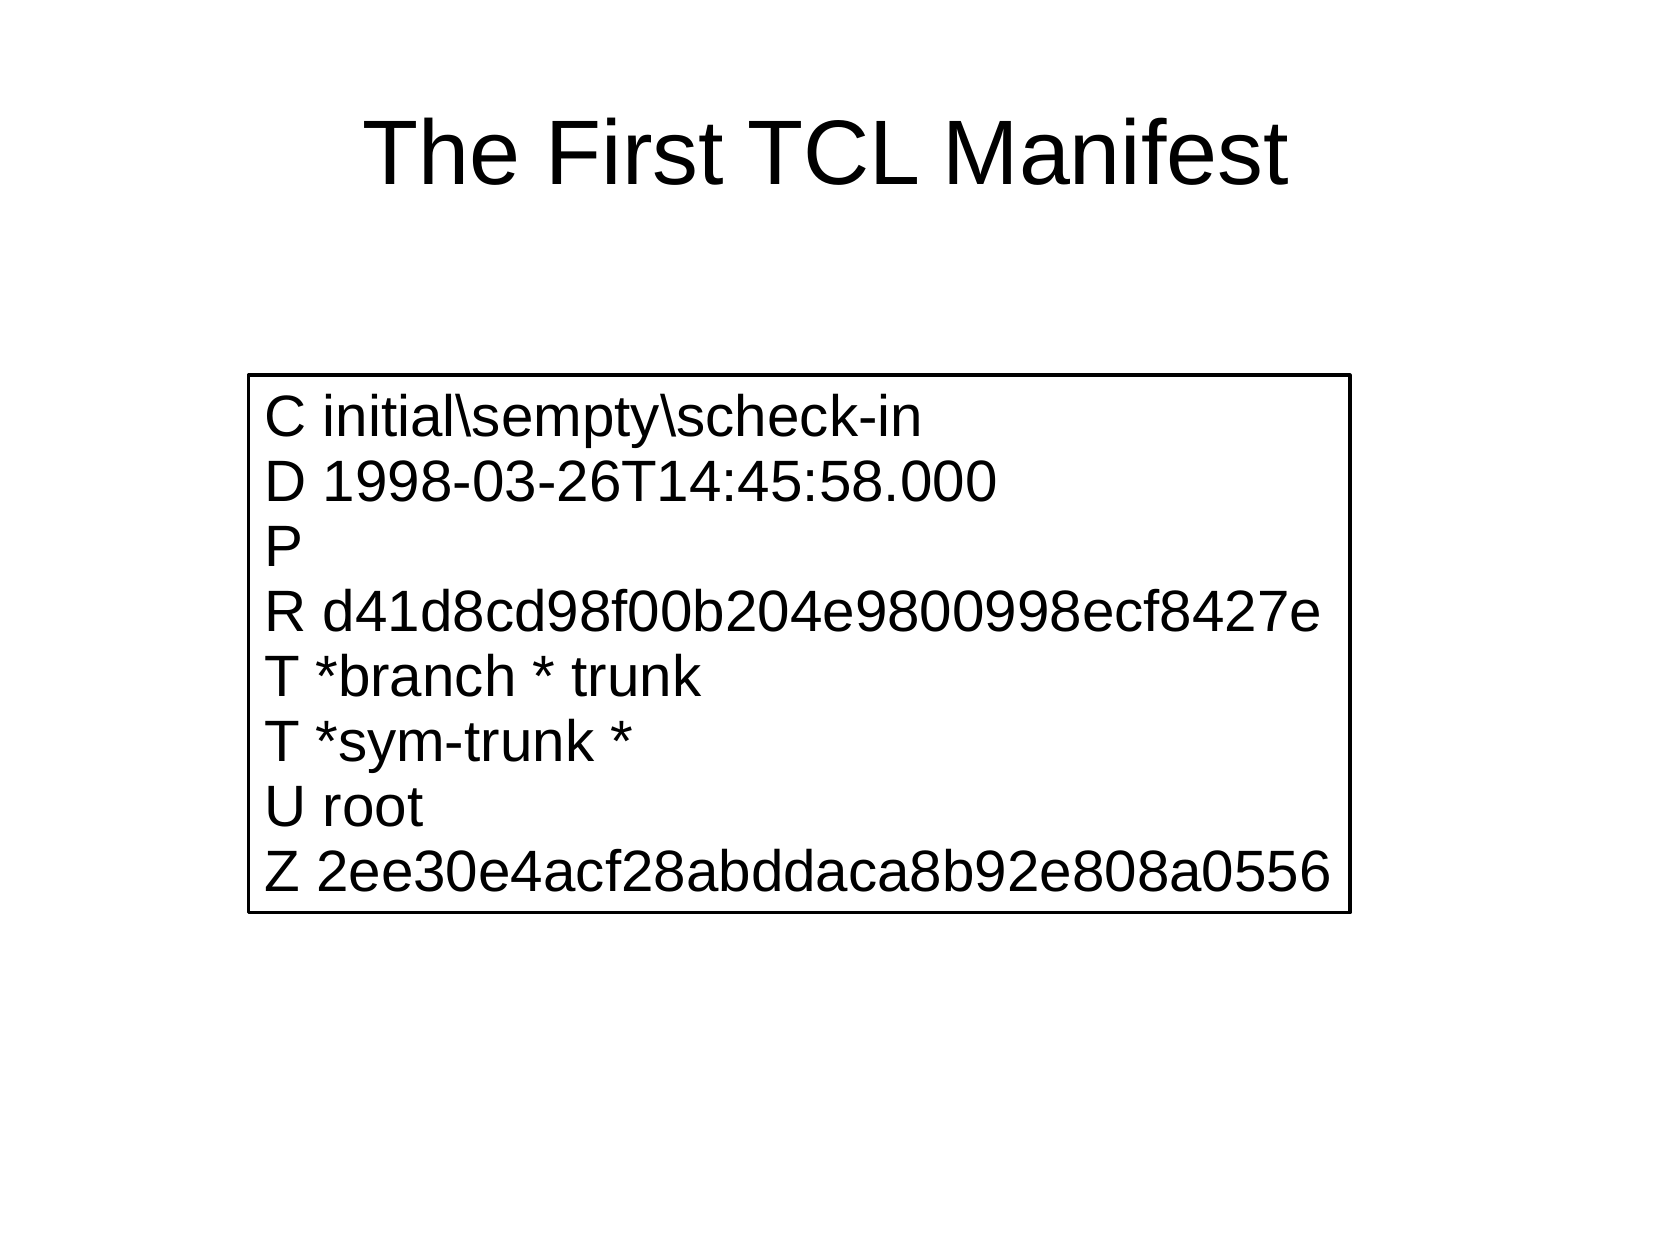

# The First TCL Manifest
C initial\sempty\scheck-in
D 1998-03-26T14:45:58.000
P
R d41d8cd98f00b204e9800998ecf8427e
T *branch * trunk
T *sym-trunk *
U root
Z 2ee30e4acf28abddaca8b92e808a0556